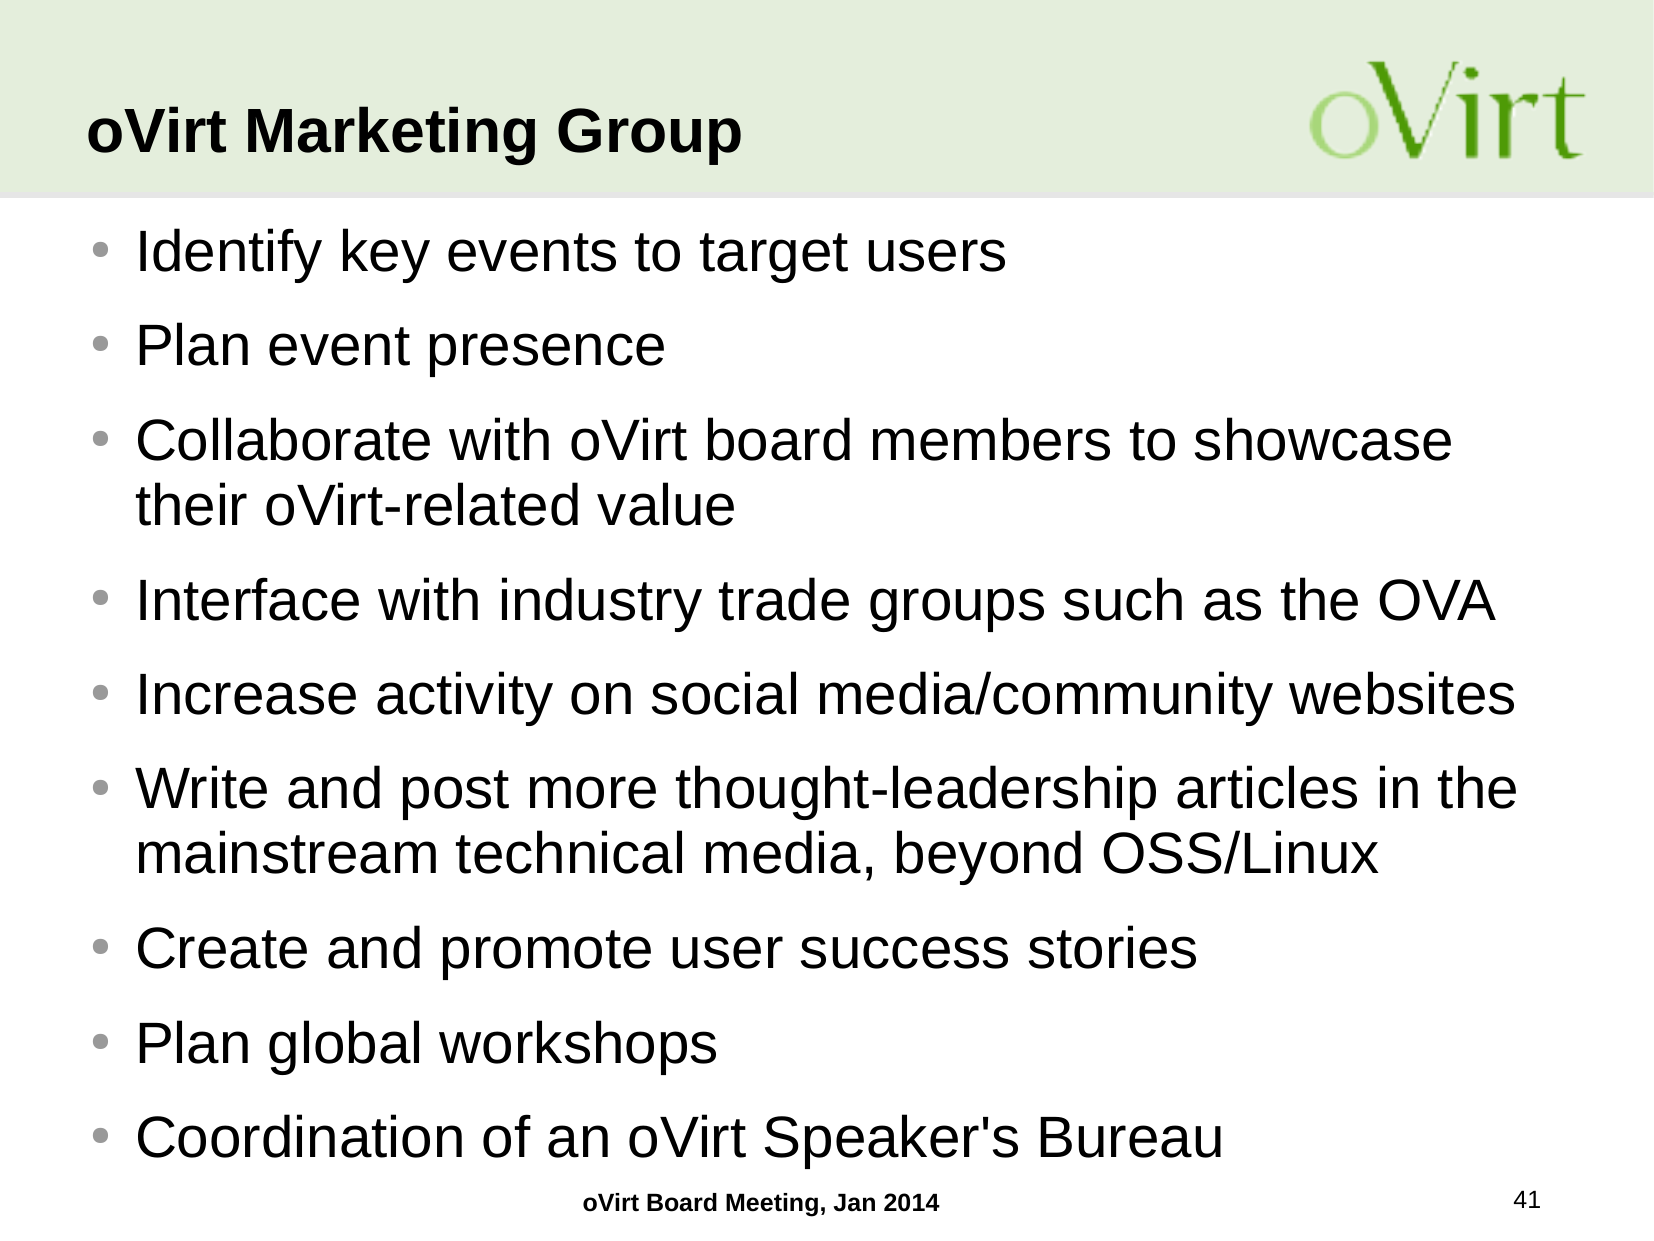

# oVirt Marketing Group
Identify key events to target users
Plan event presence
Collaborate with oVirt board members to showcase their oVirt-related value
Interface with industry trade groups such as the OVA
Increase activity on social media/community websites
Write and post more thought-leadership articles in the mainstream technical media, beyond OSS/Linux
Create and promote user success stories
Plan global workshops
Coordination of an oVirt Speaker's Bureau